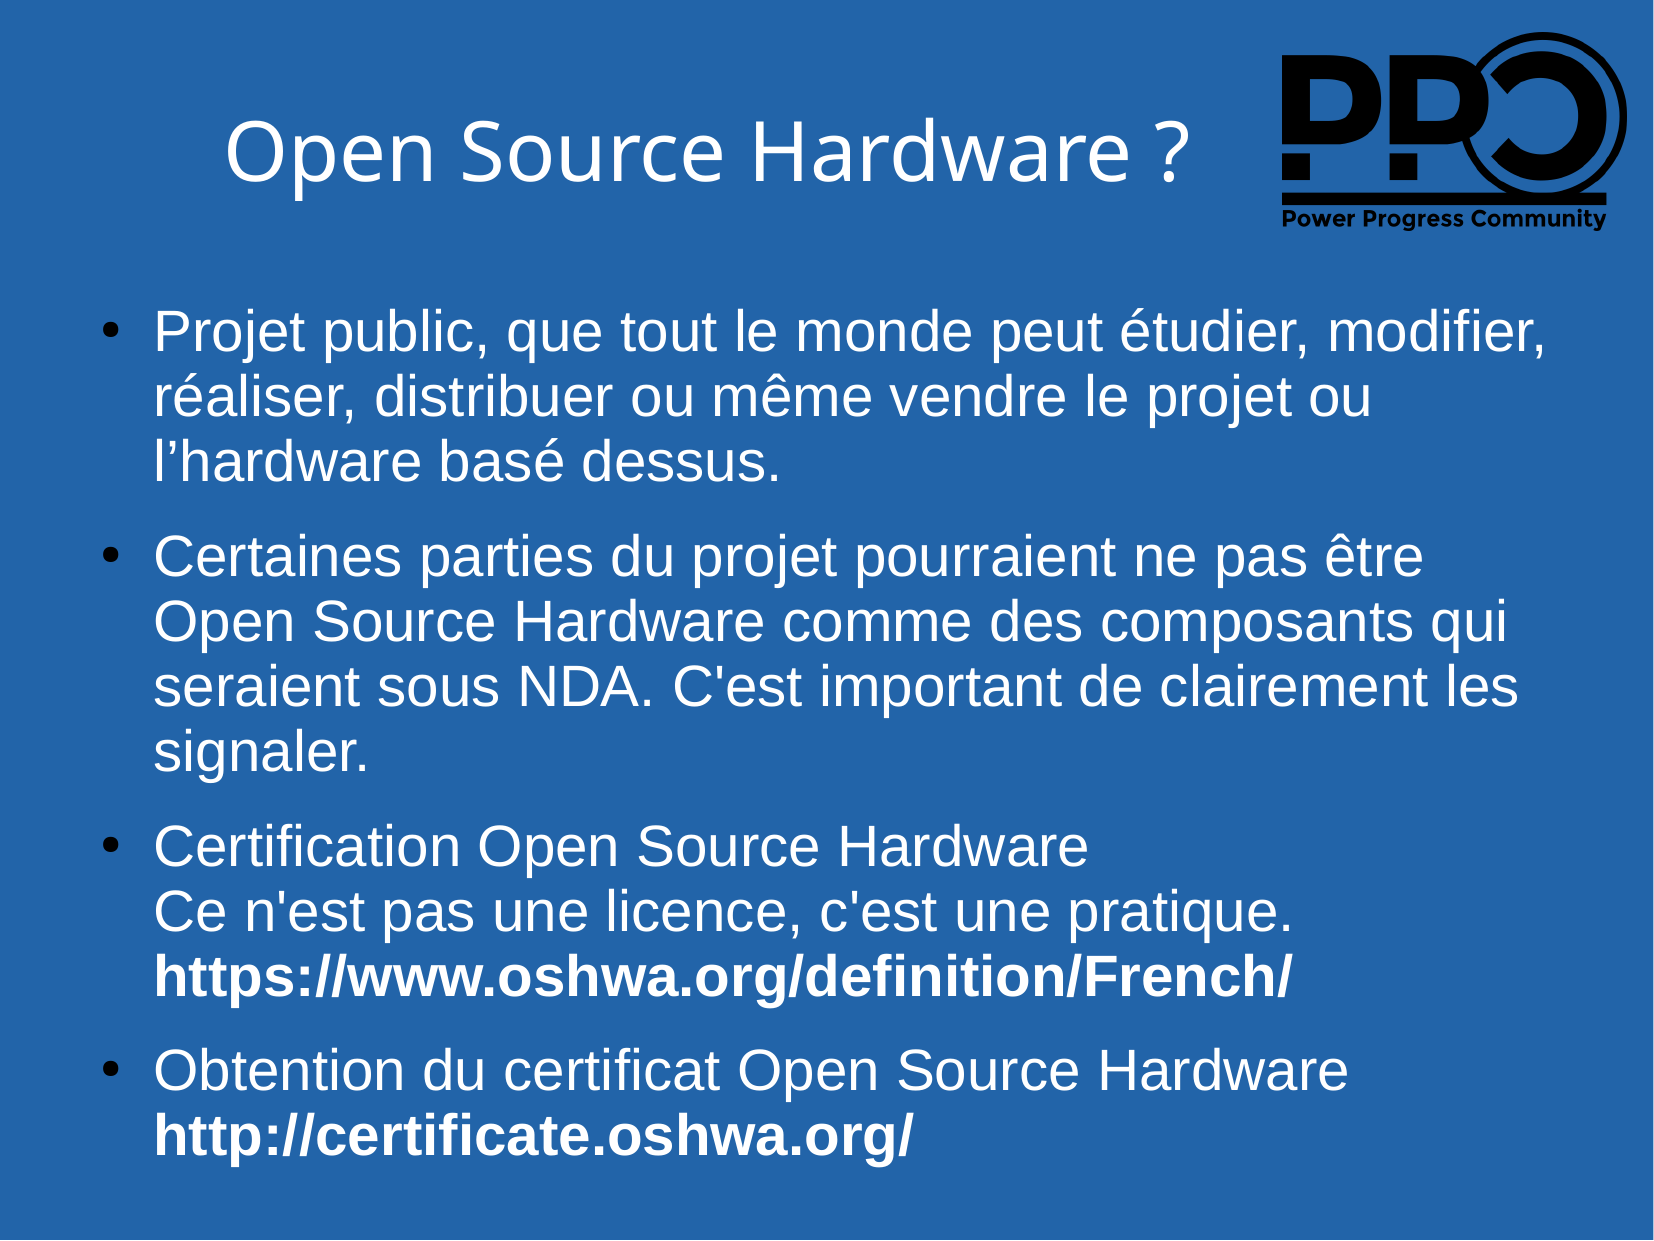

# Open Source Hardware ?
Projet public, que tout le monde peut étudier, modifier, réaliser, distribuer ou même vendre le projet ou l’hardware basé dessus.
Certaines parties du projet pourraient ne pas être Open Source Hardware comme des composants qui seraient sous NDA. C'est important de clairement les signaler.
Certification Open Source Hardware
Ce n'est pas une licence, c'est une pratique.
https://www.oshwa.org/definition/French/
Obtention du certificat Open Source Hardware
http://certificate.oshwa.org/